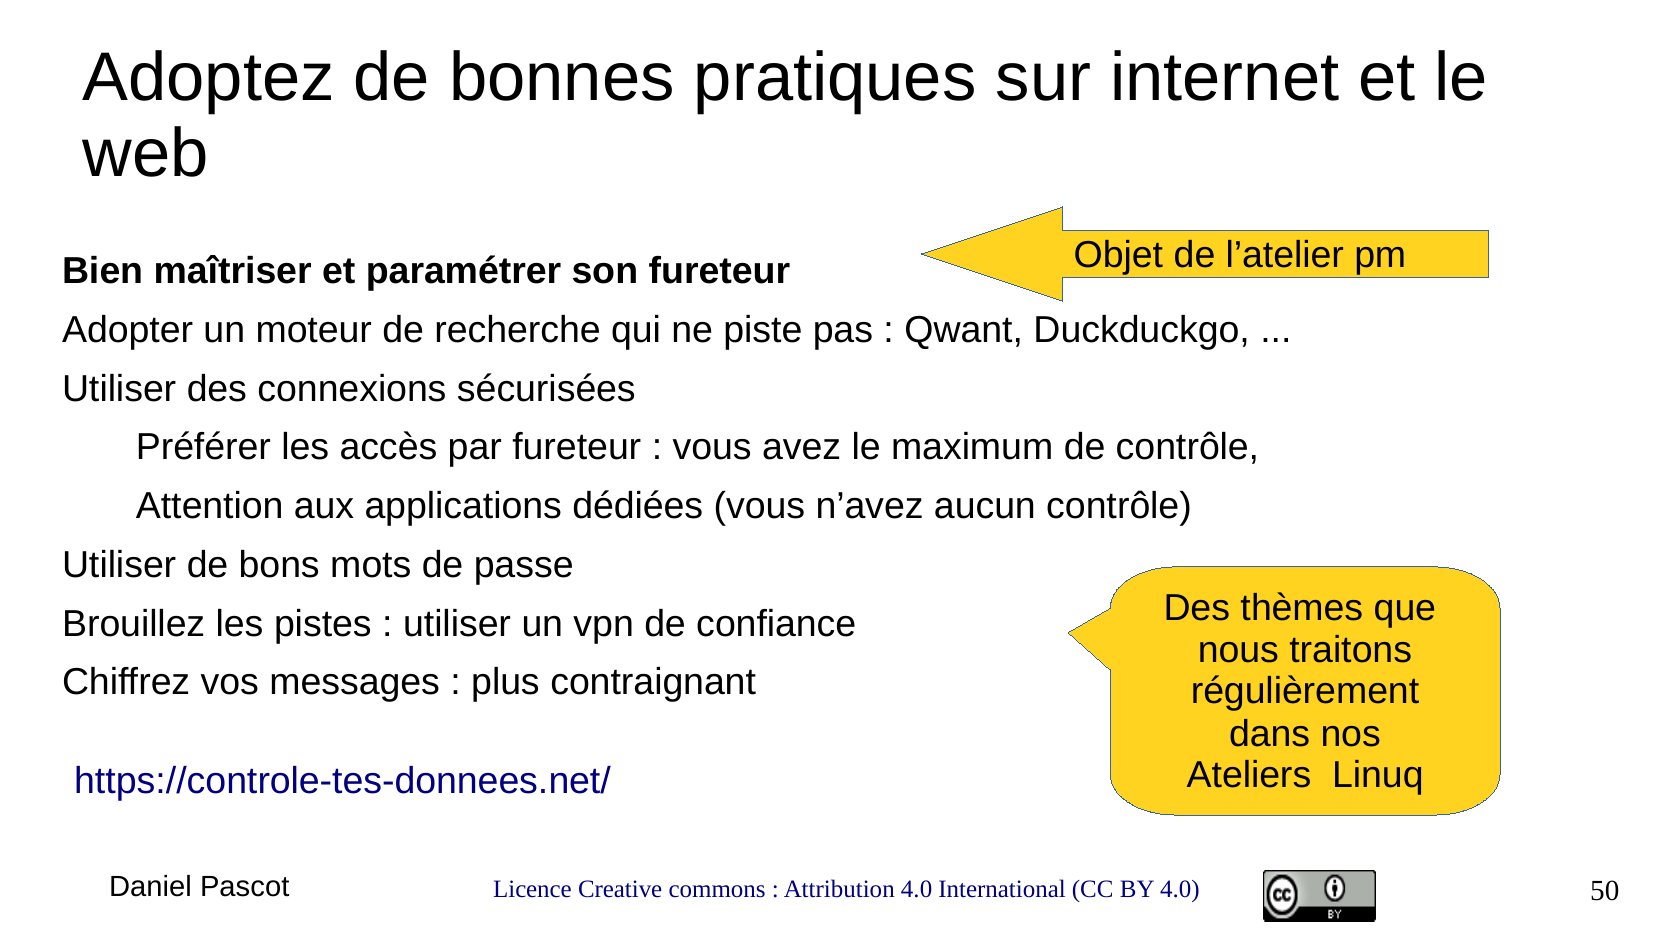

# Adoptez de bonnes pratiques sur internet et le web
Objet de l’atelier pm
Bien maîtriser et paramétrer son fureteur
Adopter un moteur de recherche qui ne piste pas : Qwant, Duckduckgo, ...
Utiliser des connexions sécurisées
	Préférer les accès par fureteur : vous avez le maximum de contrôle,
	Attention aux applications dédiées (vous n’avez aucun contrôle)
Utiliser de bons mots de passe
Brouillez les pistes : utiliser un vpn de confiance
Chiffrez vos messages : plus contraignant
Des thèmes que
nous traitons
régulièrement
dans nos
Ateliers Linuq
https://controle-tes-donnees.net/
50